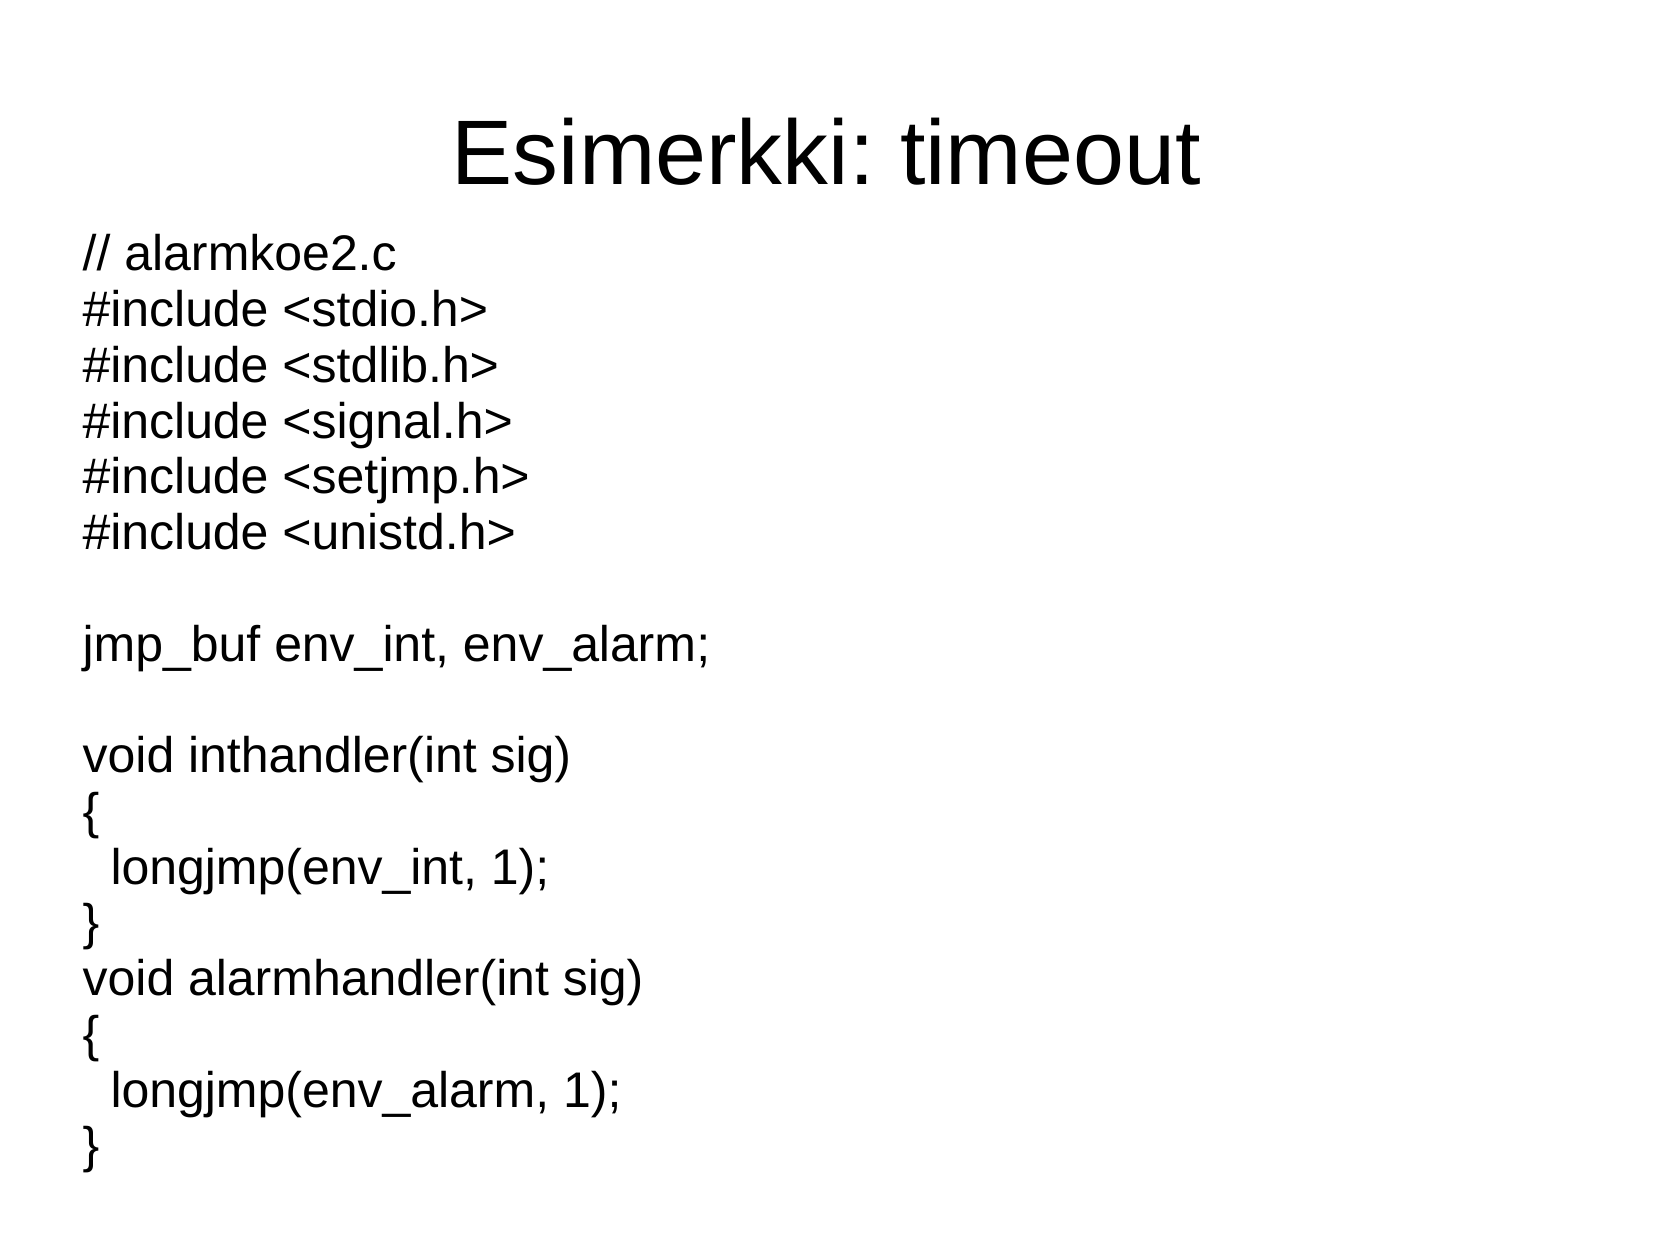

# Esimerkki: timeout
// alarmkoe2.c
#include <stdio.h>
#include <stdlib.h>
#include <signal.h>
#include <setjmp.h>
#include <unistd.h>
jmp_buf env_int, env_alarm;
void inthandler(int sig)
{
 longjmp(env_int, 1);
}
void alarmhandler(int sig)
{
 longjmp(env_alarm, 1);
}